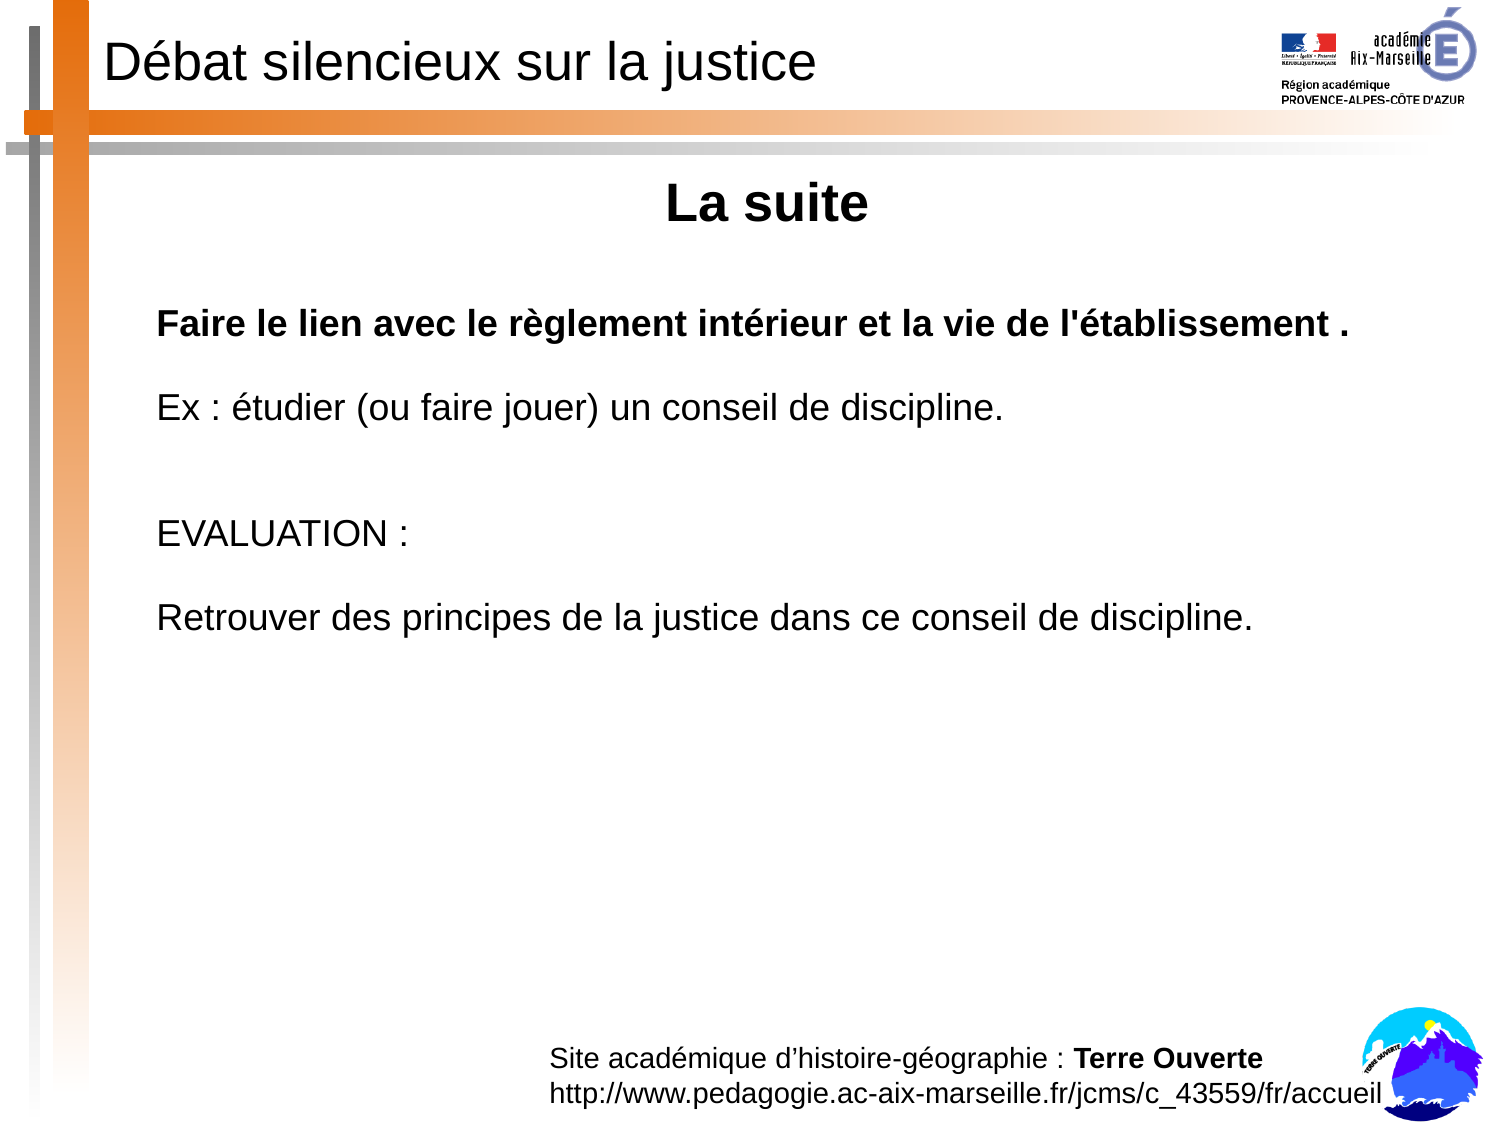

Débat silencieux sur la justice
La suite
Faire le lien avec le règlement intérieur et la vie de l'établissement .
Ex : étudier (ou faire jouer) un conseil de discipline.
EVALUATION :
Retrouver des principes de la justice dans ce conseil de discipline.
Site académique d’histoire-géographie : Terre Ouverte
http://www.pedagogie.ac-aix-marseille.fr/jcms/c_43559/fr/accueil